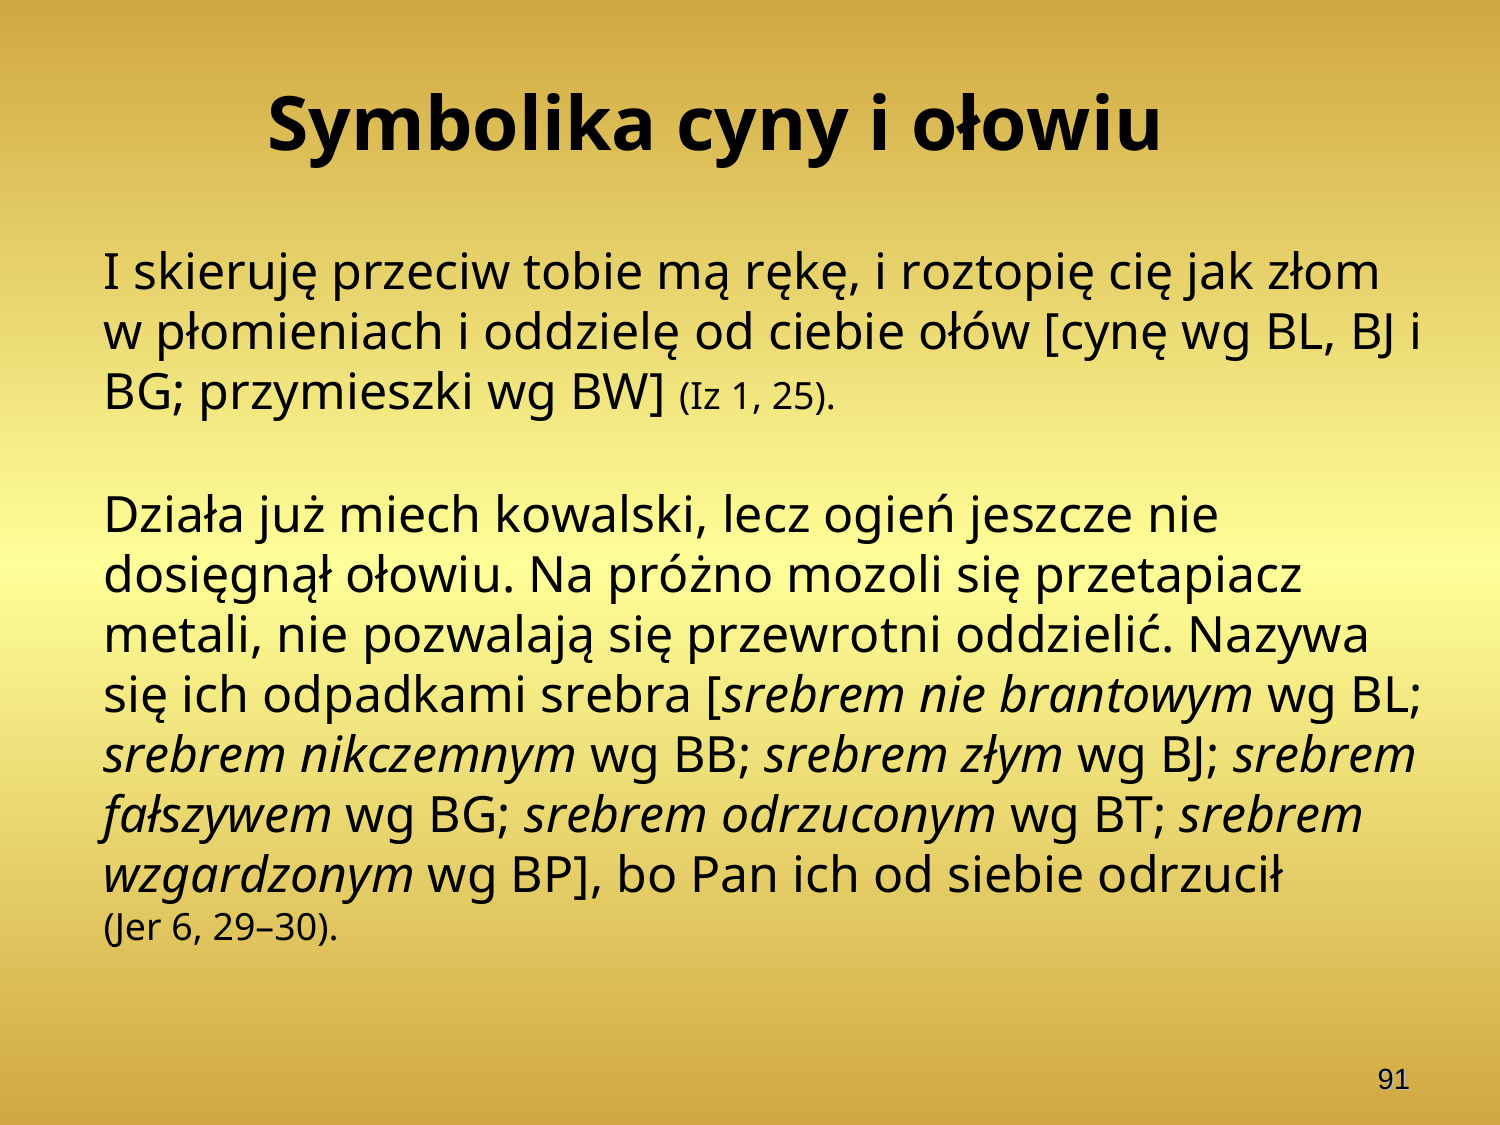

# Symbolika cyny i ołowiu
I skieruję przeciw tobie mą rękę, i roztopię cię jak złom w płomieniach i oddzielę od ciebie ołów [cynę wg BL, BJ i BG; przymieszki wg BW] (Iz 1, 25).
Działa już miech kowalski, lecz ogień jeszcze nie dosięgnął ołowiu. Na próżno mozoli się przetapiacz metali, nie pozwalają się przewrotni oddzielić. Nazywa się ich odpadkami srebra [srebrem nie brantowym wg BL; srebrem nikczemnym wg BB; srebrem złym wg BJ; srebrem fałszywem wg BG; srebrem odrzuconym wg BT; srebrem wzgardzonym wg BP], bo Pan ich od siebie odrzucił
(Jer 6, 29–30).